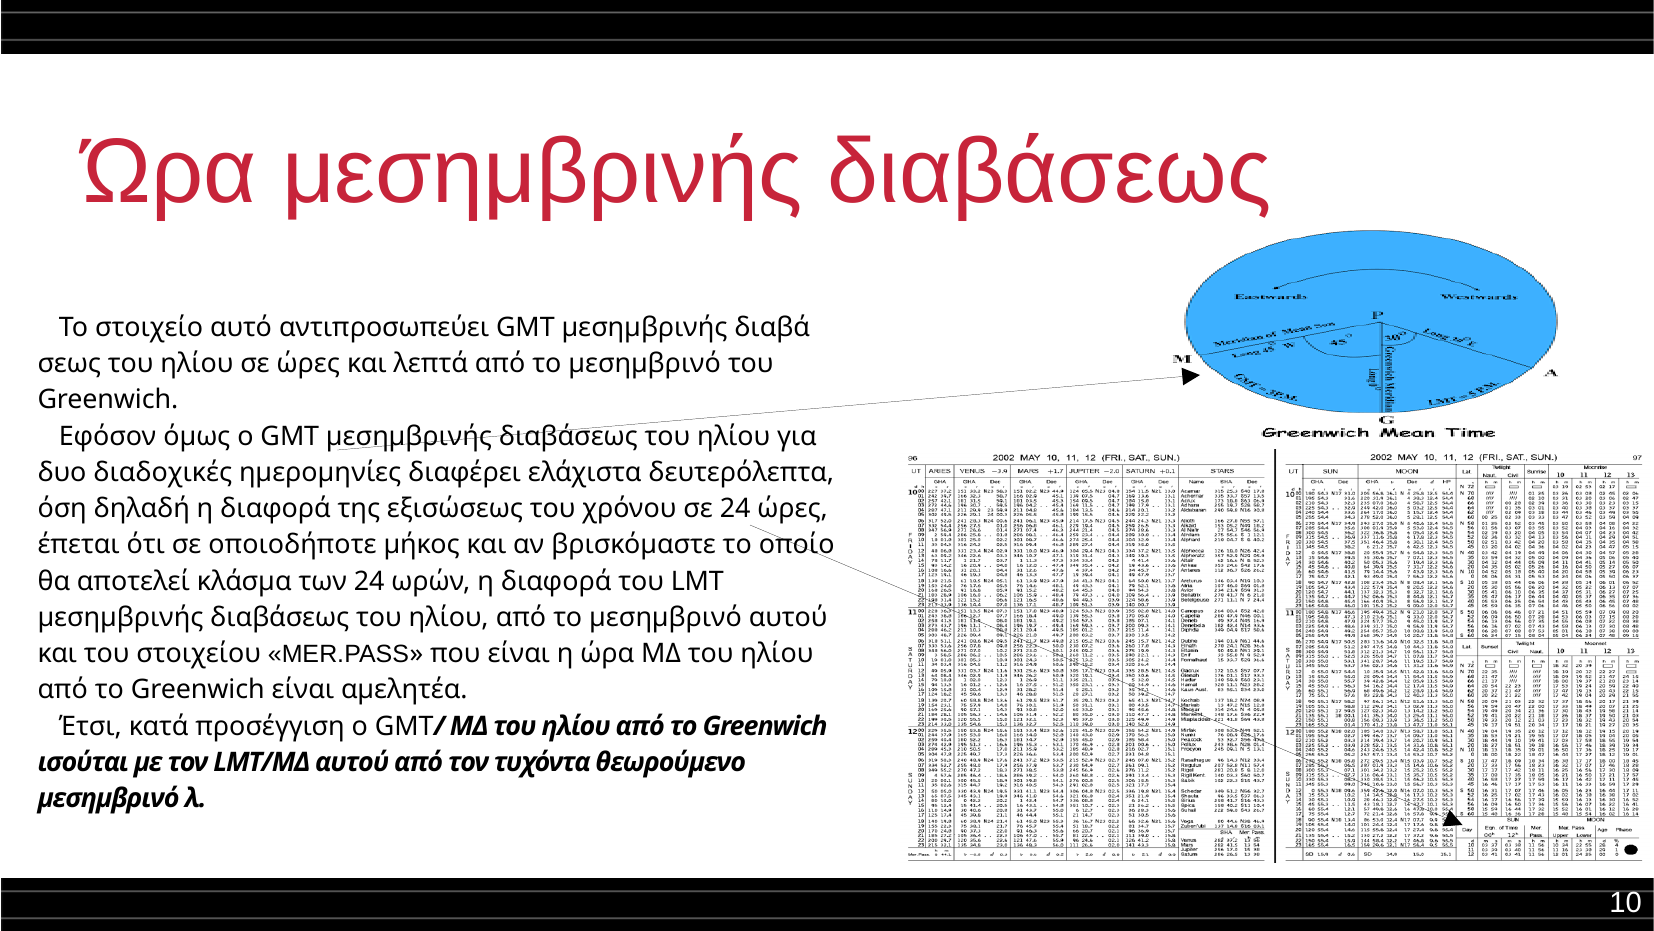

# Ώρα μεσημβρινής διαβάσεως
Το στοιχείο αυτό αντιπροσωπεύει GΜΤ μεσημβρινής διαβά­σεως του ηλίου σε ώρες και λεπτά από το μεσημβρινό του Greenwich.
Εφόσον όμως ο GΜΤ μεσημβρινής διαβάσεως του ηλίου για δυο διαδοχικές ημερομη­νίες διαφέρει ελάχιστα δευτερόλεπτα, όση δηλαδή η διαφορά της εξισώσεως του χρόνου σε 24 ώρες, έπεται ότι σε οποιοδήποτε μήκος και αν βρισκόμαστε το οποίο θα αποτελεί κλάσμα των 24 ωρών, η διαφορά του LΜΤ μεσημβρινής διαβάσεως του ηλίου, από το μεσημβρινό αυτού και του στοιχείου «ΜER.PASS» που είναι η ώρα ΜΔ του ηλίου από το Greenwich είναι αμελητέα.
Έτσι, κατά προσέγγιση ο GMT/ ΜΔ του ηλίου από το Greenwich ισούται με τον LΜΤ/ΜΔ αυτού από τον τυχόντα θεωρούμενο μεσημβρινό λ.